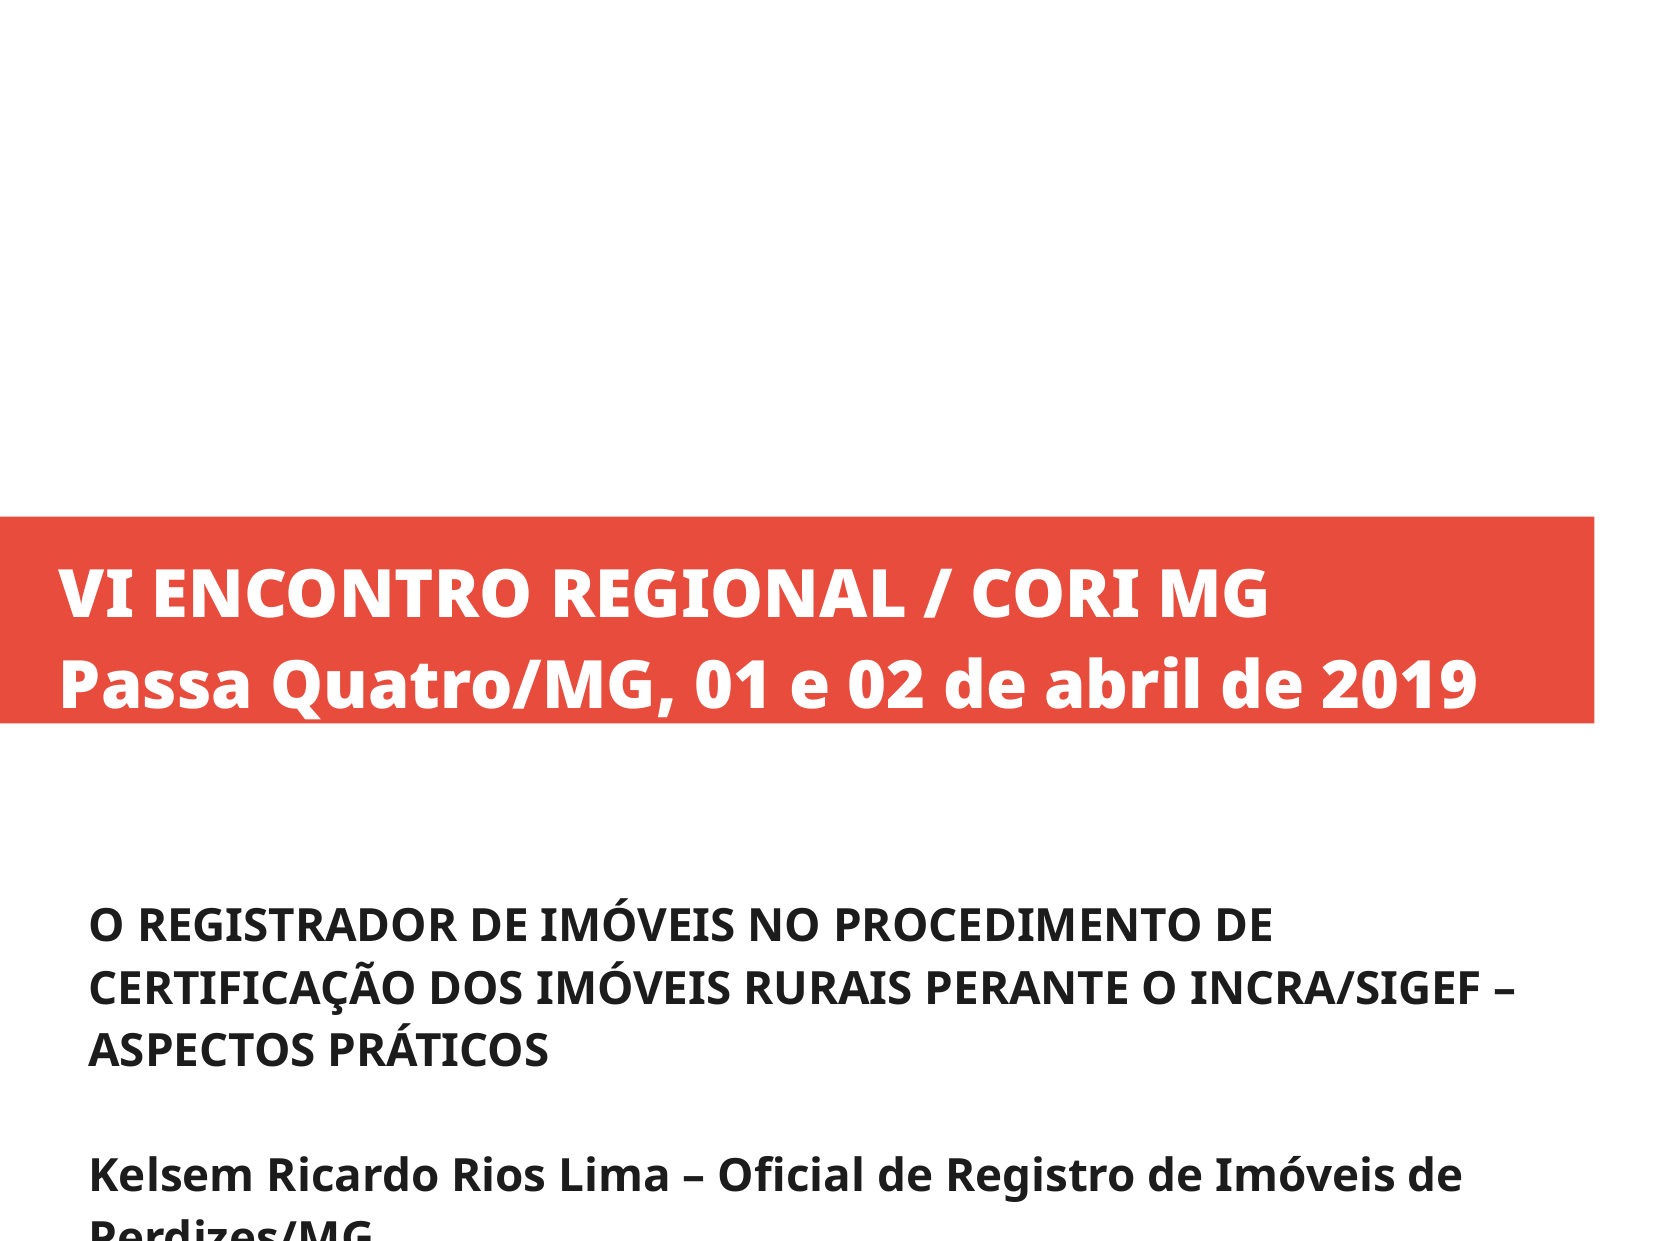

# VI ENCONTRO REGIONAL / CORI MG Passa Quatro/MG, 01 e 02 de abril de 2019
O REGISTRADOR DE IMÓVEIS NO PROCEDIMENTO DE CERTIFICAÇÃO DOS IMÓVEIS RURAIS PERANTE O INCRA/SIGEF – ASPECTOS PRÁTICOS
Kelsem Ricardo Rios Lima – Oficial de Registro de Imóveis de Perdizes/MG